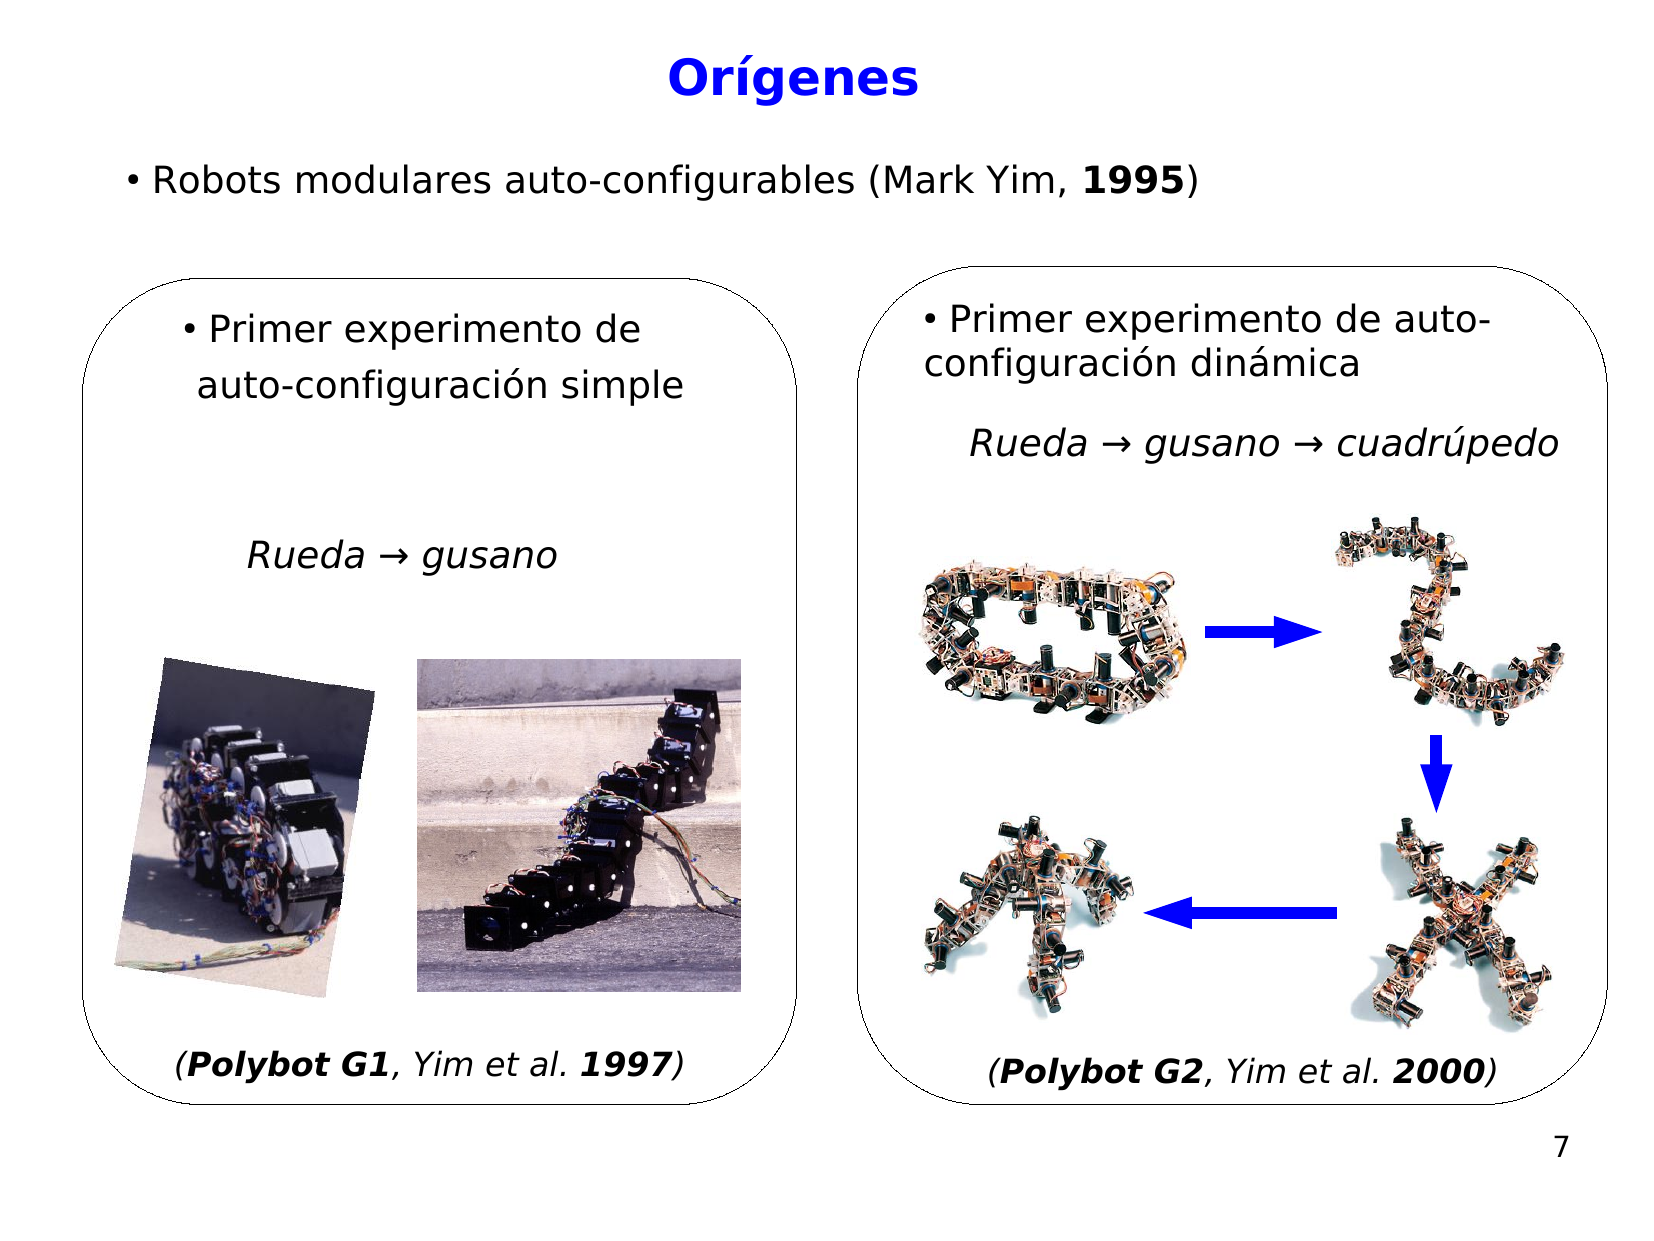

Orígenes
 Robots modulares auto-configurables (Mark Yim, 1995)
 Primer experimento de auto-configuración dinámica
 Primer experimento de
auto-configuración simple
Rueda → gusano → cuadrúpedo
Rueda → gusano
(Polybot G1, Yim et al. 1997)
(Polybot G2, Yim et al. 2000)
7